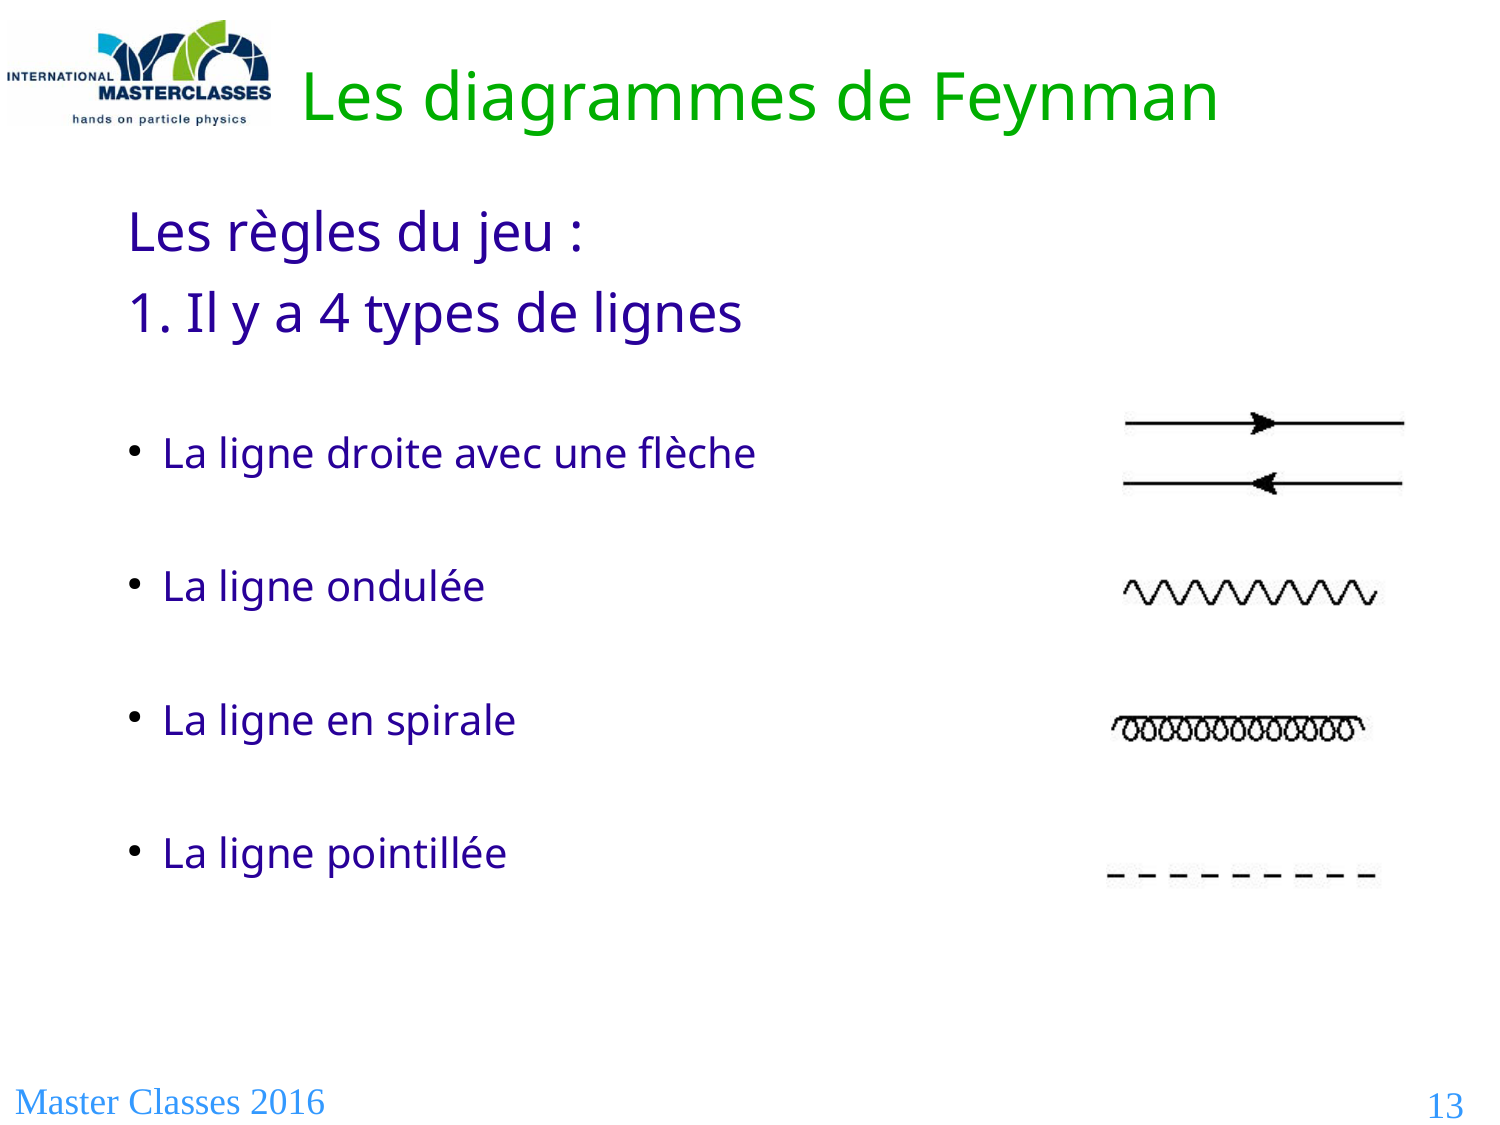

# Les diagrammes de Feynman
Les règles du jeu :
1. Il y a 4 types de lignes
La ligne droite avec une flèche
La ligne ondulée
La ligne en spirale
La ligne pointillée
Master Classes 2016
13